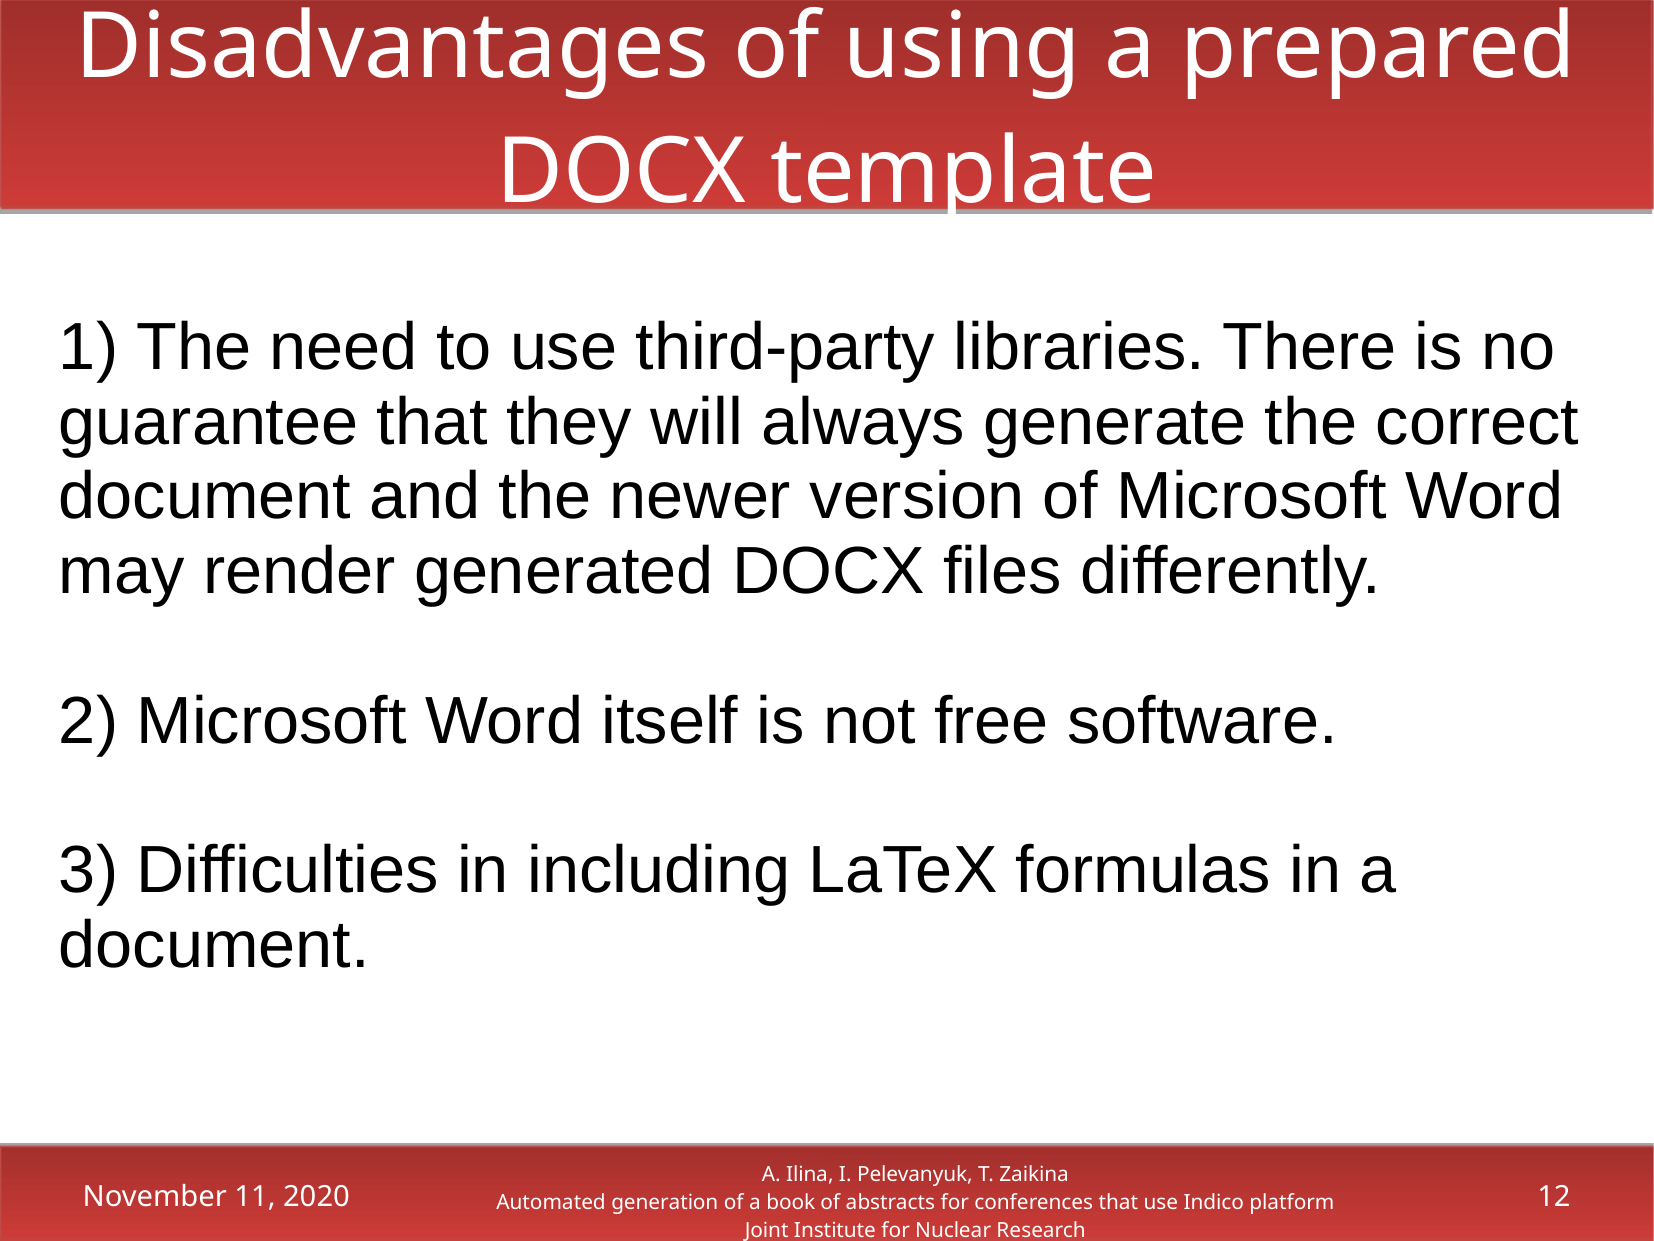

# Disadvantages of using a prepared DOCX template​
 The need to use third-party libraries. There is no guarantee that they will always generate the correct document and the newer version of Microsoft Word may render generated DOCX files differently.​
 Microsoft Word itself is not free software.​
 Difficulties in including LaTeX formulas in a document.
A. Ilina, I. Pelevanyuk, T. Zaikina
Automated generation of a book of abstracts for conferences that use Indico platform
Joint Institute for Nuclear Research
November 11, 2020
12